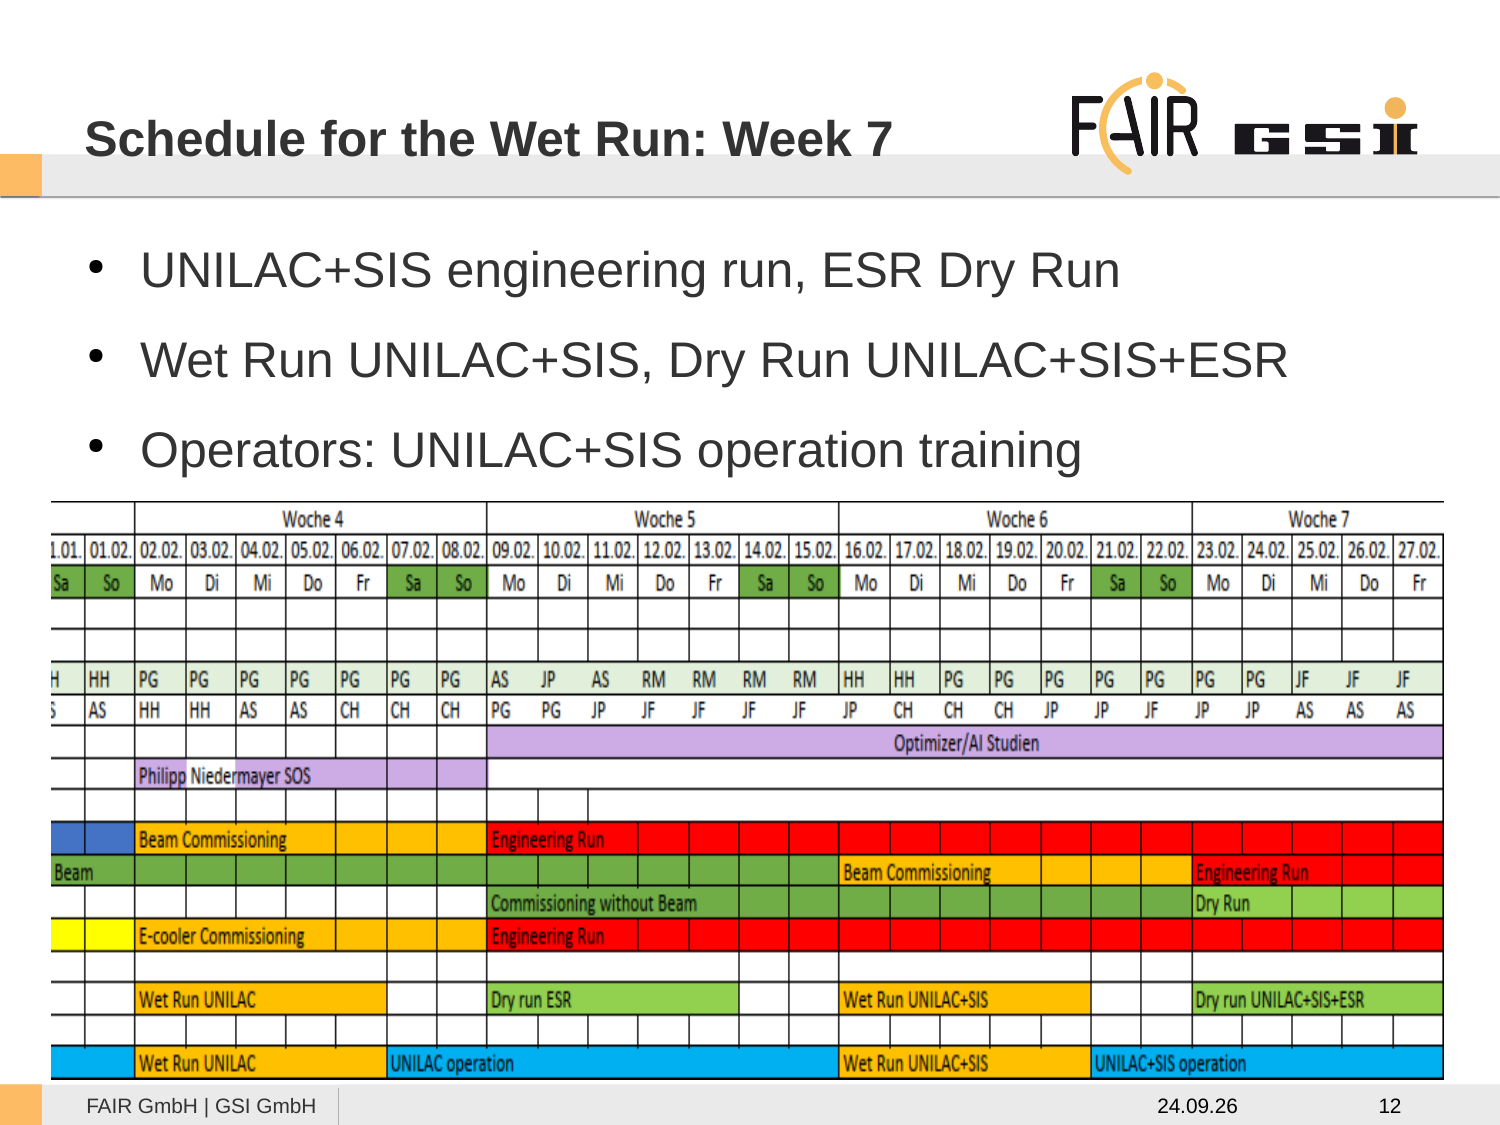

# Schedule for the Wet Run: Week 7
UNILAC+SIS engineering run, ESR Dry Run
Wet Run UNILAC+SIS, Dry Run UNILAC+SIS+ESR
Operators: UNILAC+SIS operation training